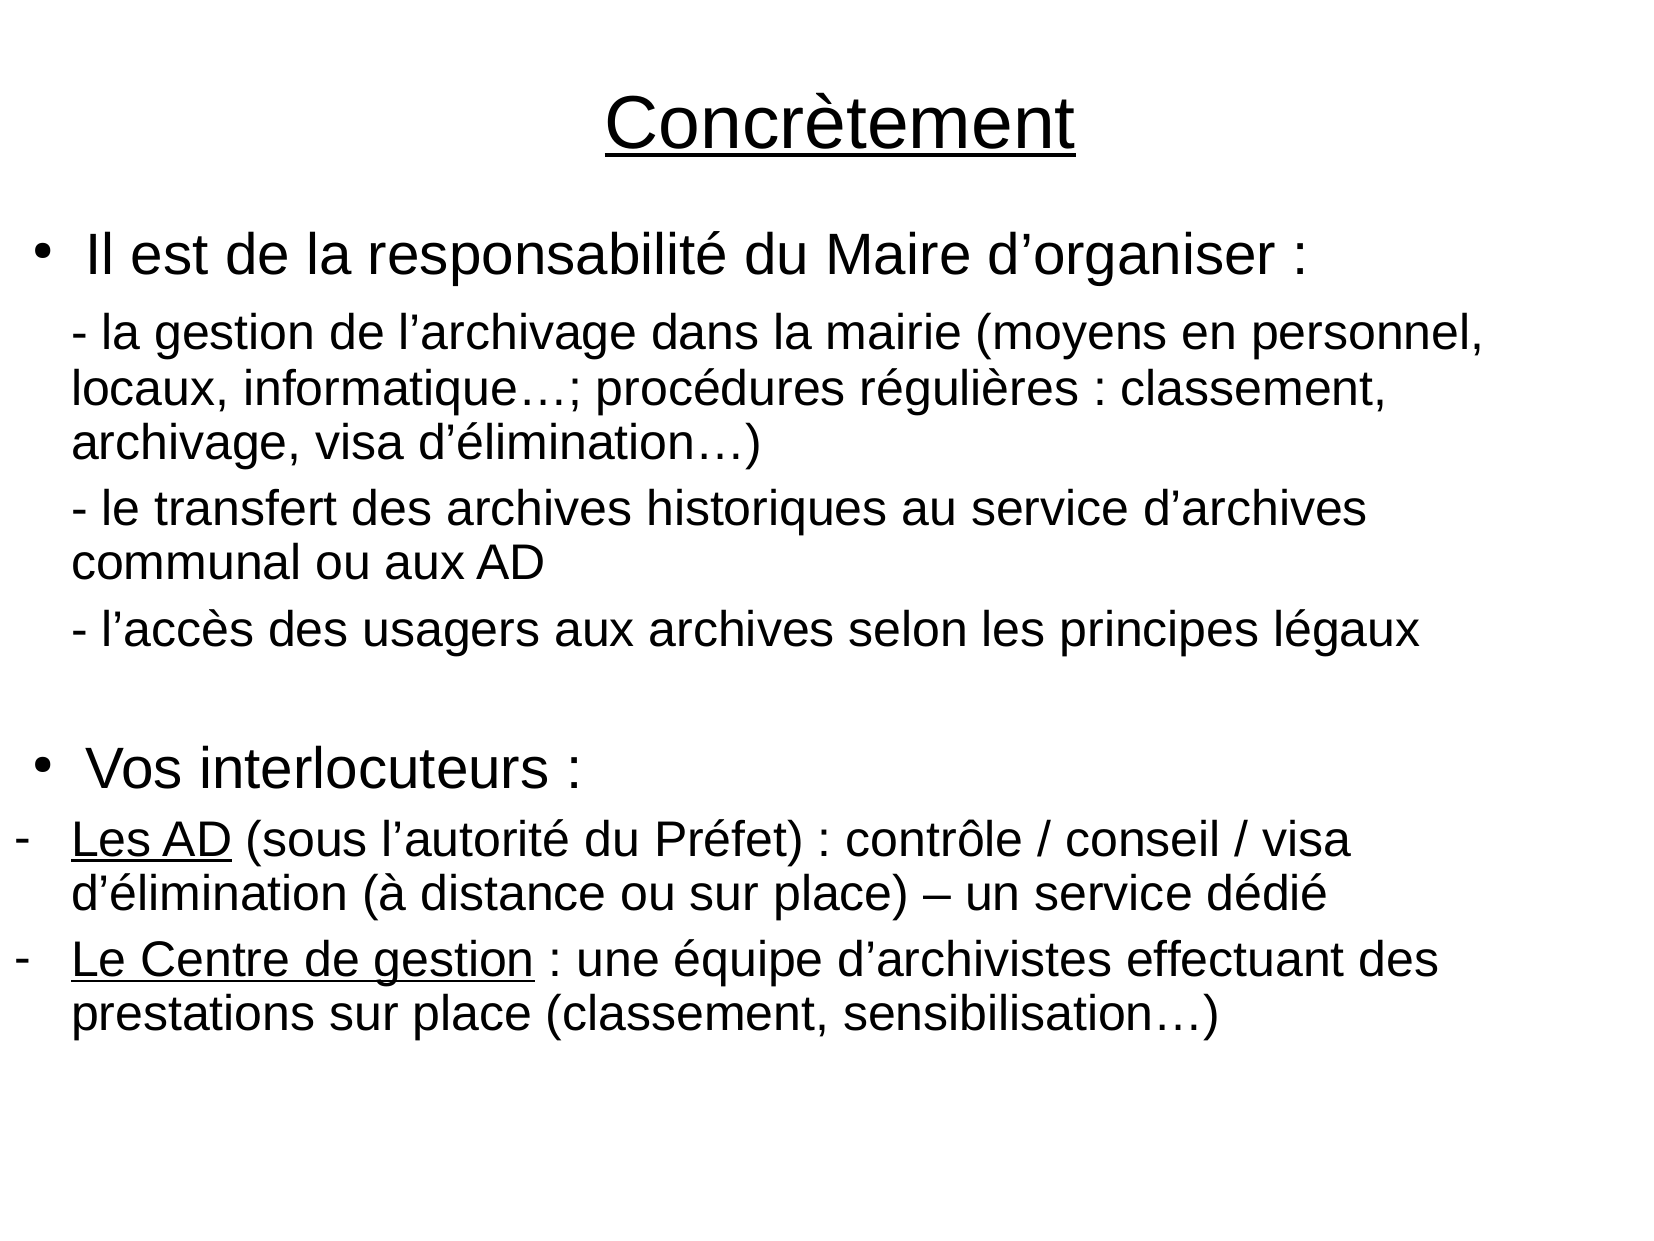

# Concrètement
Il est de la responsabilité du Maire d’organiser :
	- la gestion de l’archivage dans la mairie (moyens en personnel, locaux, informatique…; procédures régulières : classement, archivage, visa d’élimination…)
	- le transfert des archives historiques au service d’archives communal ou aux AD
	- l’accès des usagers aux archives selon les principes légaux
Vos interlocuteurs :
Les AD (sous l’autorité du Préfet) : contrôle / conseil / visa d’élimination (à distance ou sur place) – un service dédié
Le Centre de gestion : une équipe d’archivistes effectuant des prestations sur place (classement, sensibilisation…)